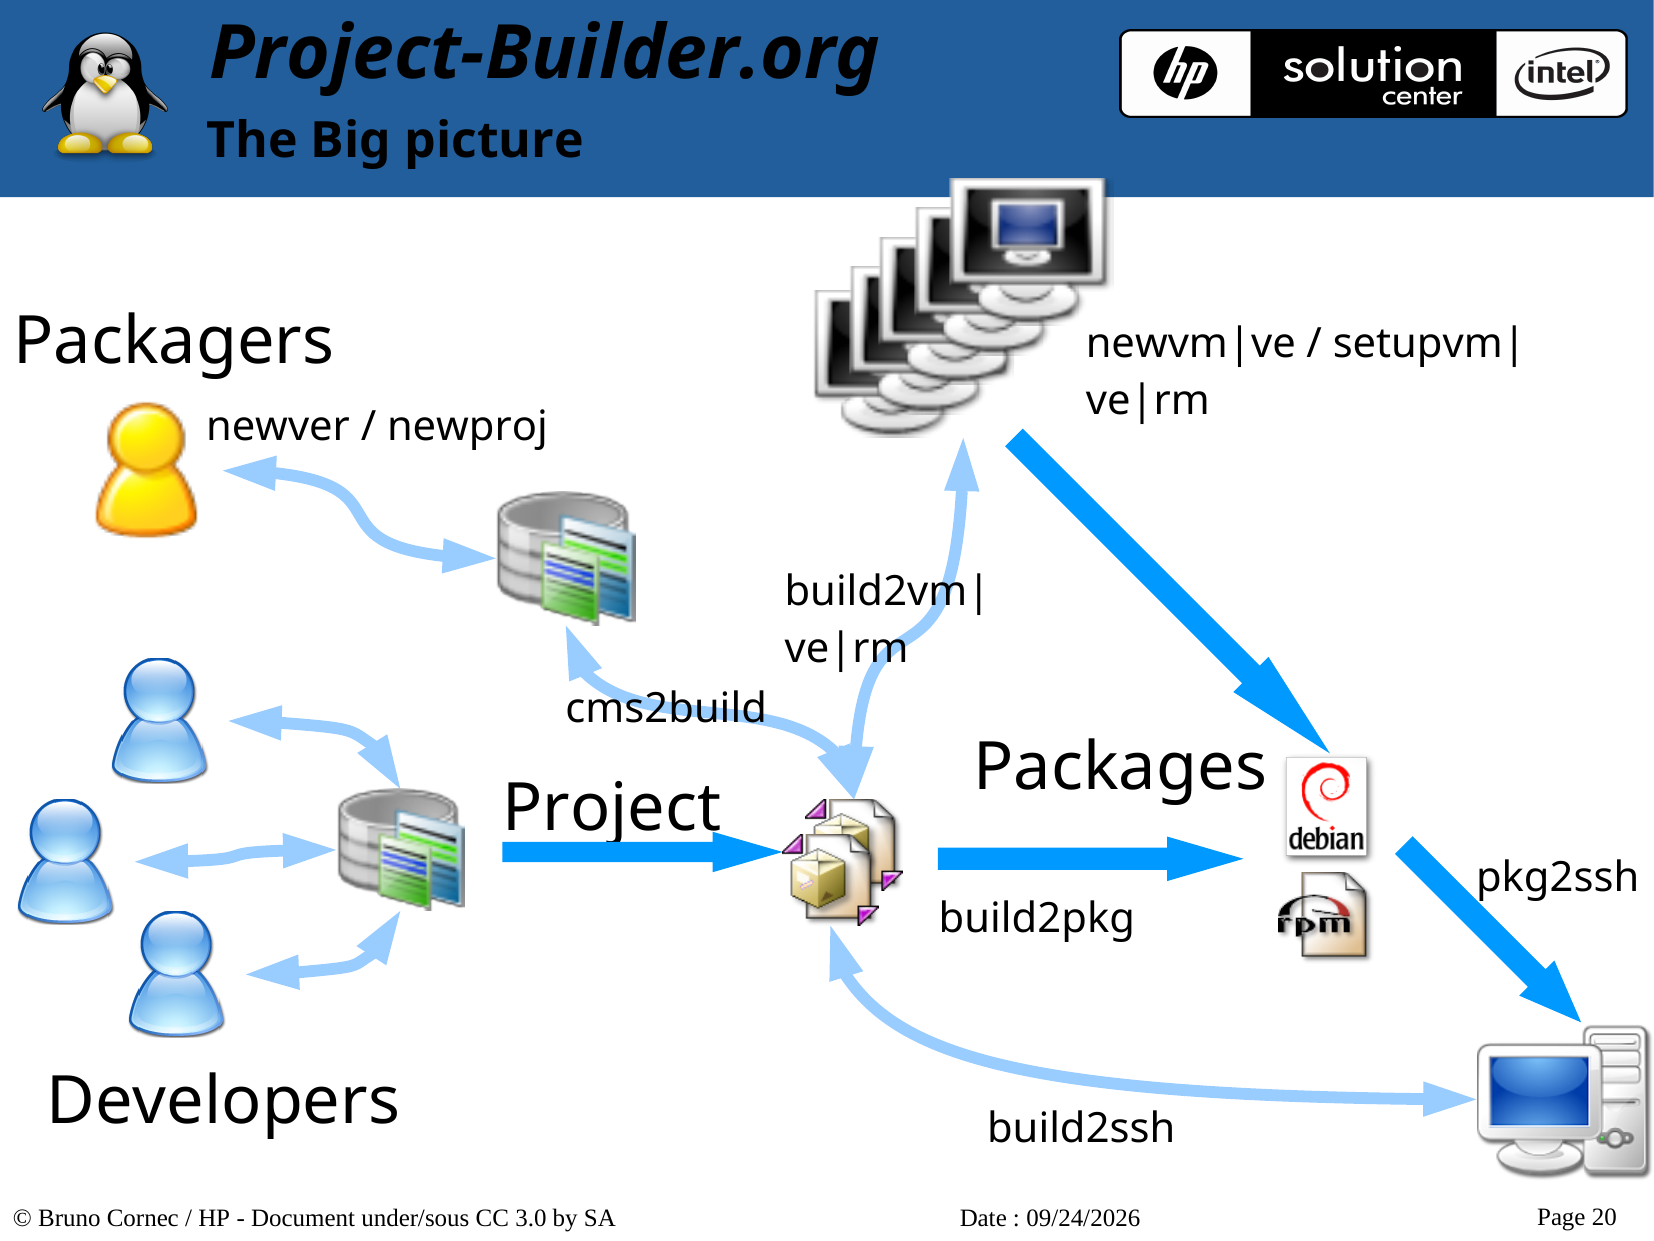

# The Big picture
Packagers
newvm|ve / setupvm|ve|rm
newver / newproj
build2vm|ve|rm
cms2build
Packages
Project
pkg2ssh
build2pkg
Developers
build2ssh